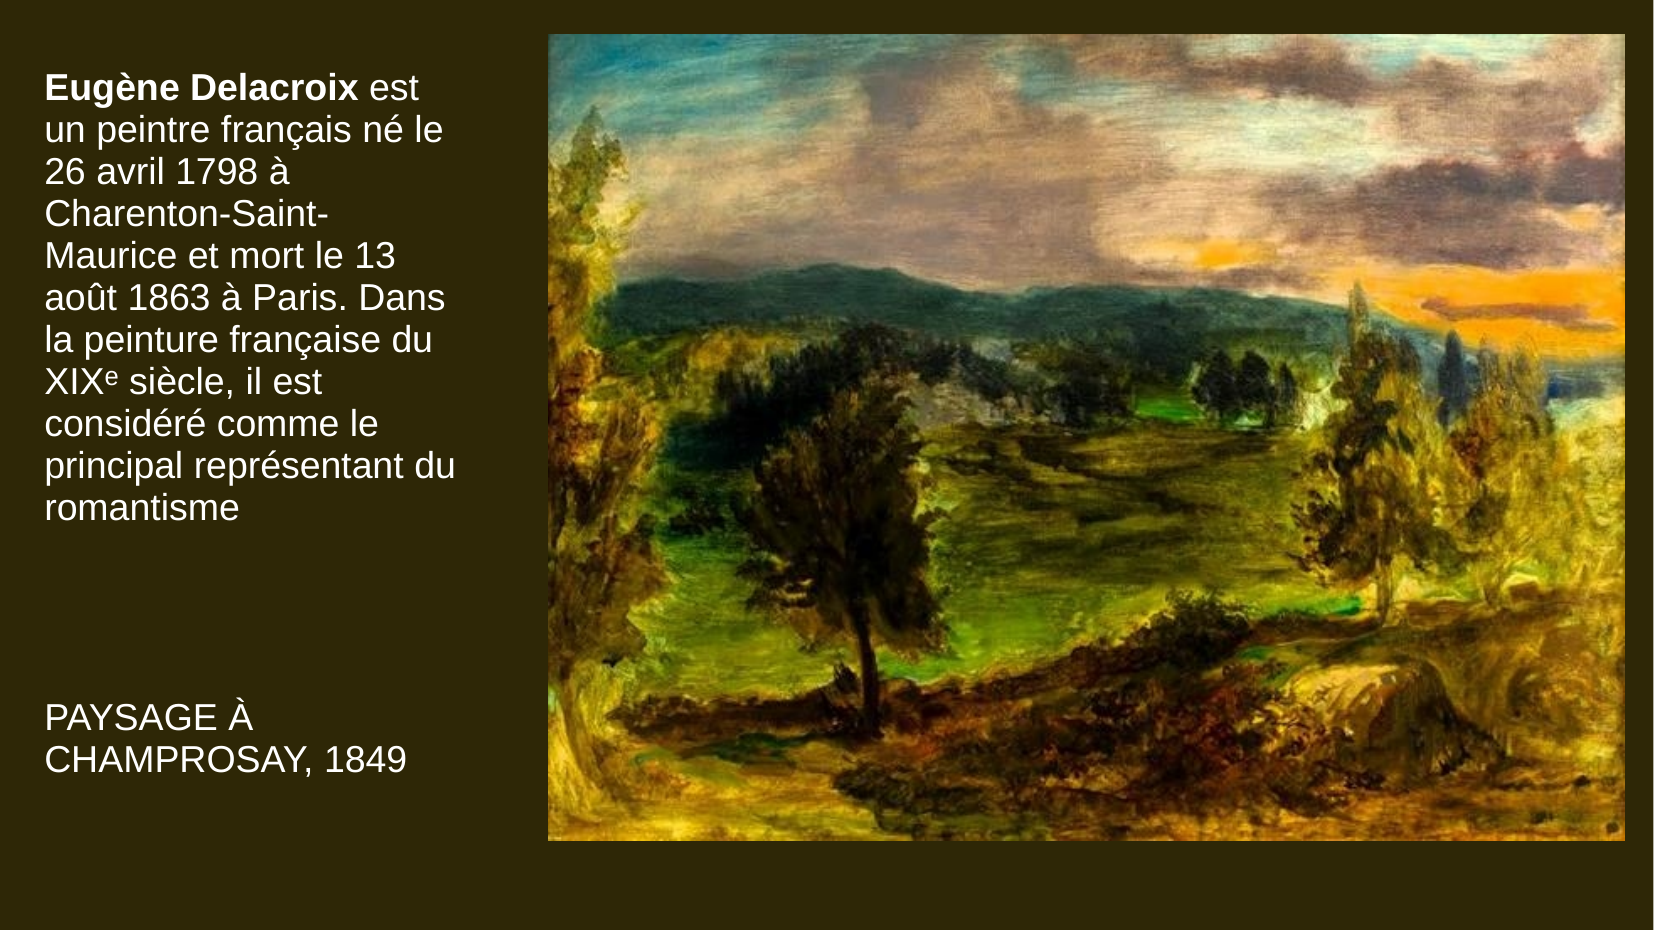

Eugène Delacroix est un peintre français né le 26 avril 1798 à Charenton-Saint-Maurice et mort le 13 août 1863 à Paris. Dans la peinture française du XIXᵉ siècle, il est considéré comme le principal représentant du romantisme
PAYSAGE À CHAMPROSAY, 1849